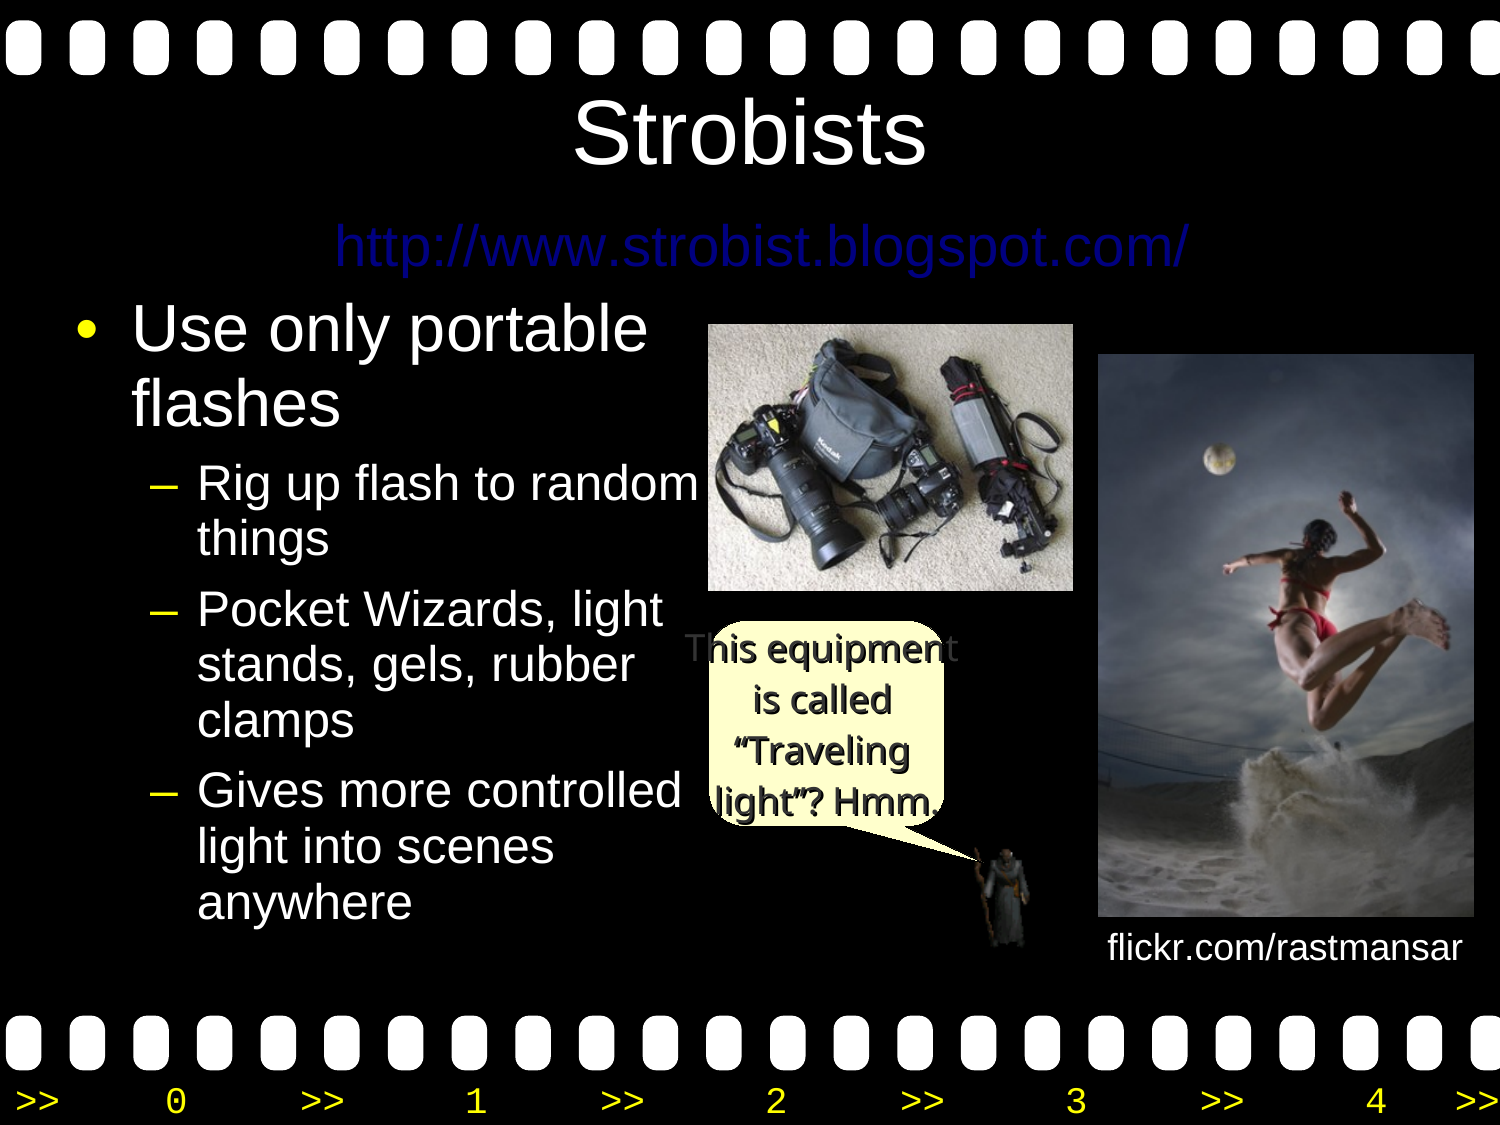

# Strobists http://www.strobist.blogspot.com/
Use only portable flashes
Rig up flash to random things
Pocket Wizards, light stands, gels, rubber clamps
Gives more controlled light into scenes anywhere
This equipment
is called
“Traveling
light”? Hmm.
flickr.com/rastmansar